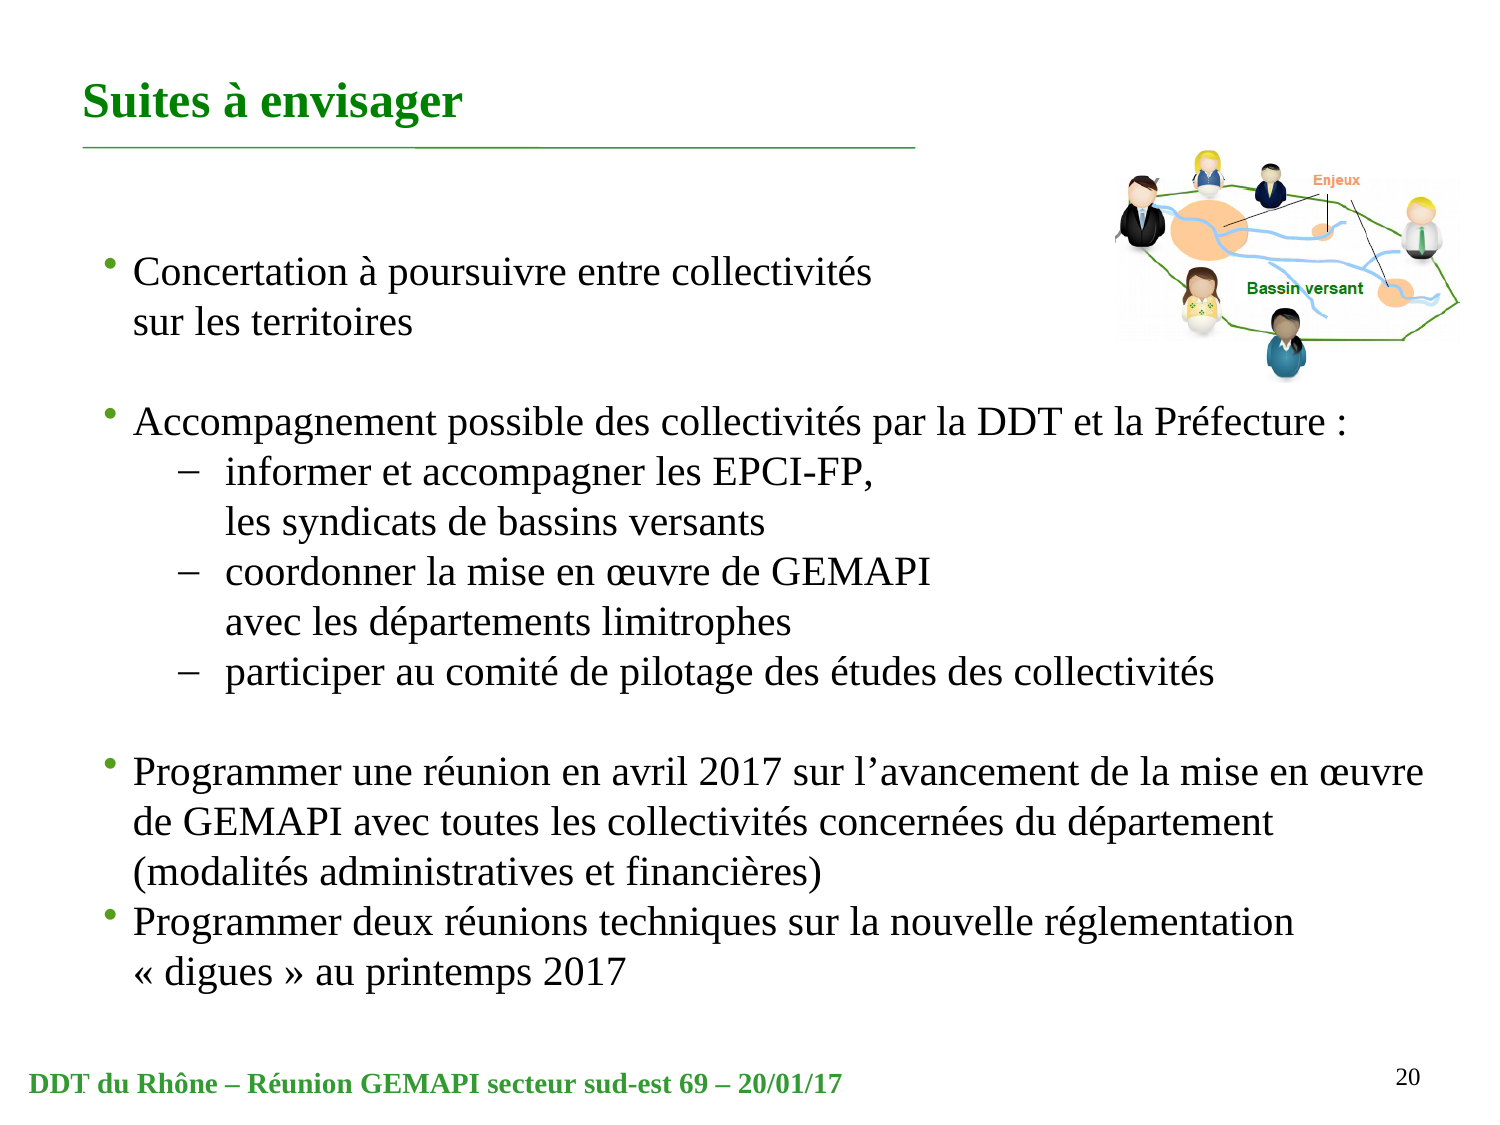

# Suites à envisager
Concertation à poursuivre entre collectivités
sur les territoires
Accompagnement possible des collectivités par la DDT et la Préfecture :
informer et accompagner les EPCI-FP,
les syndicats de bassins versants
coordonner la mise en œuvre de GEMAPI
avec les départements limitrophes
participer au comité de pilotage des études des collectivités
Programmer une réunion en avril 2017 sur l’avancement de la mise en œuvre de GEMAPI avec toutes les collectivités concernées du département (modalités administratives et financières)
Programmer deux réunions techniques sur la nouvelle réglementation « digues » au printemps 2017
20